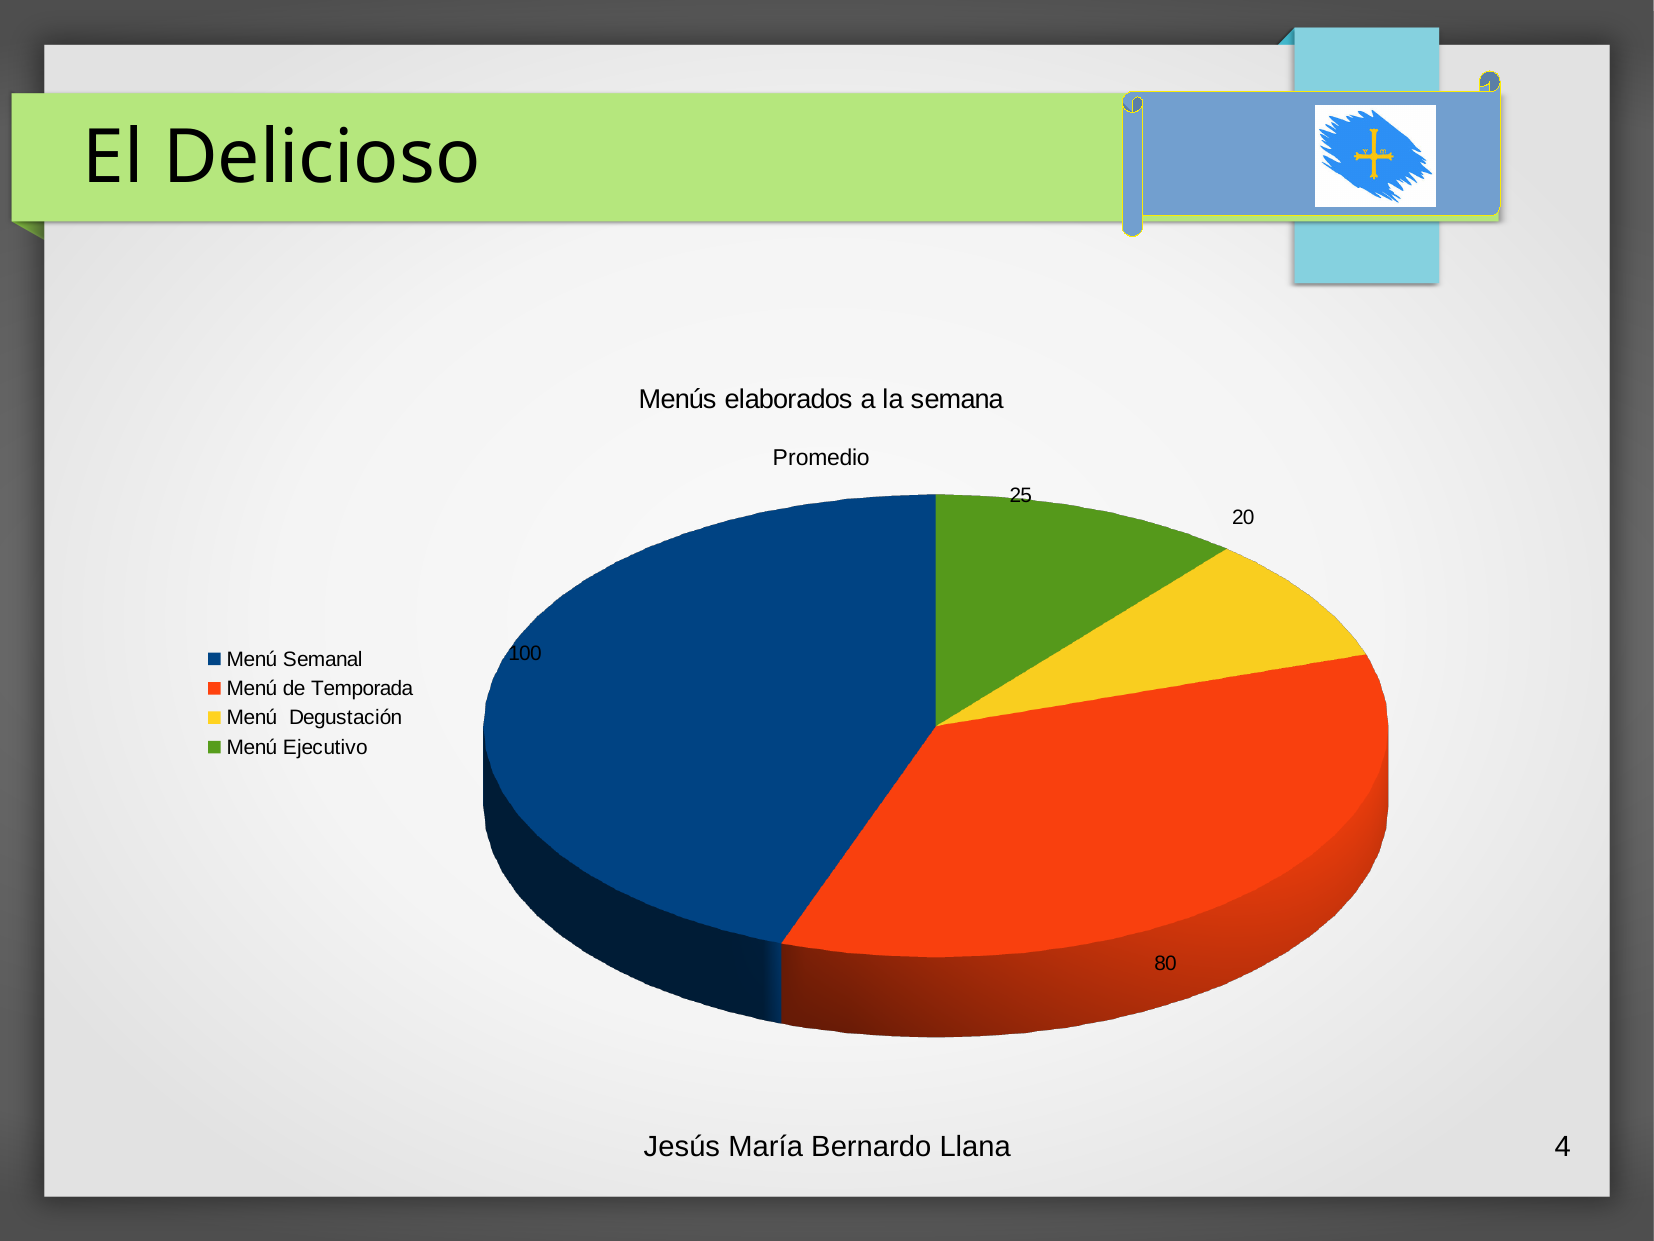

# El Delicioso
[unsupported chart]
Jesús María Bernardo Llana
4